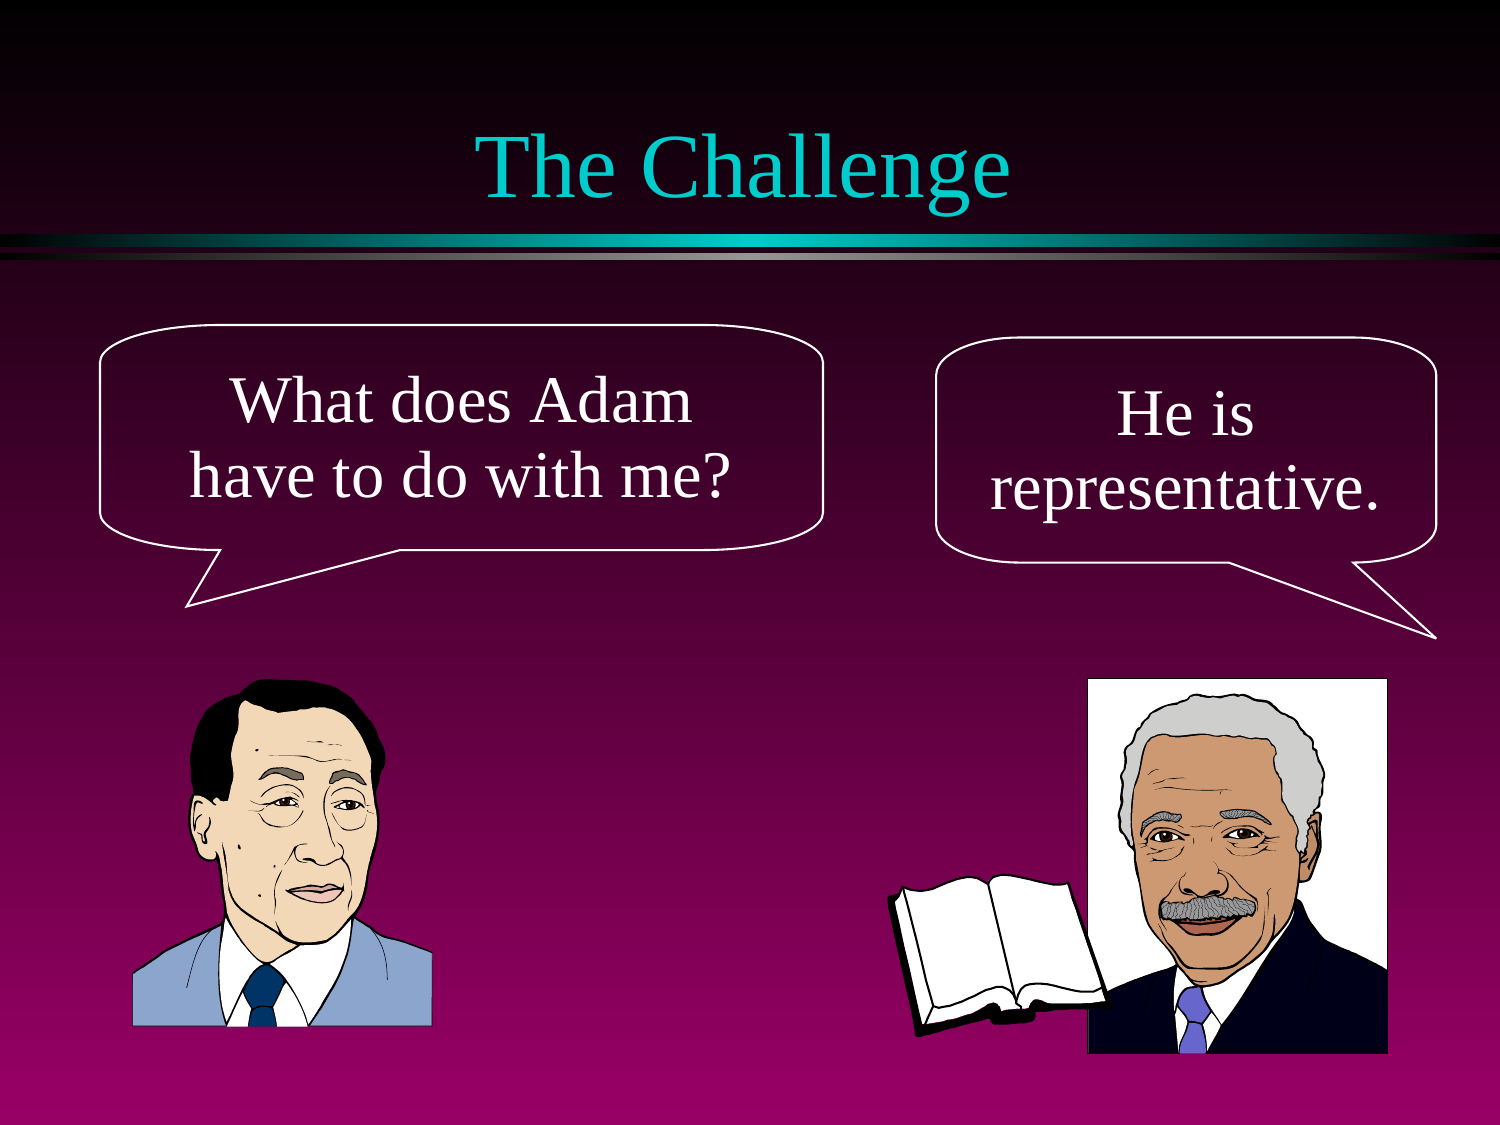

# The Challenge
What does Adam
have to do with me?
He is representative.